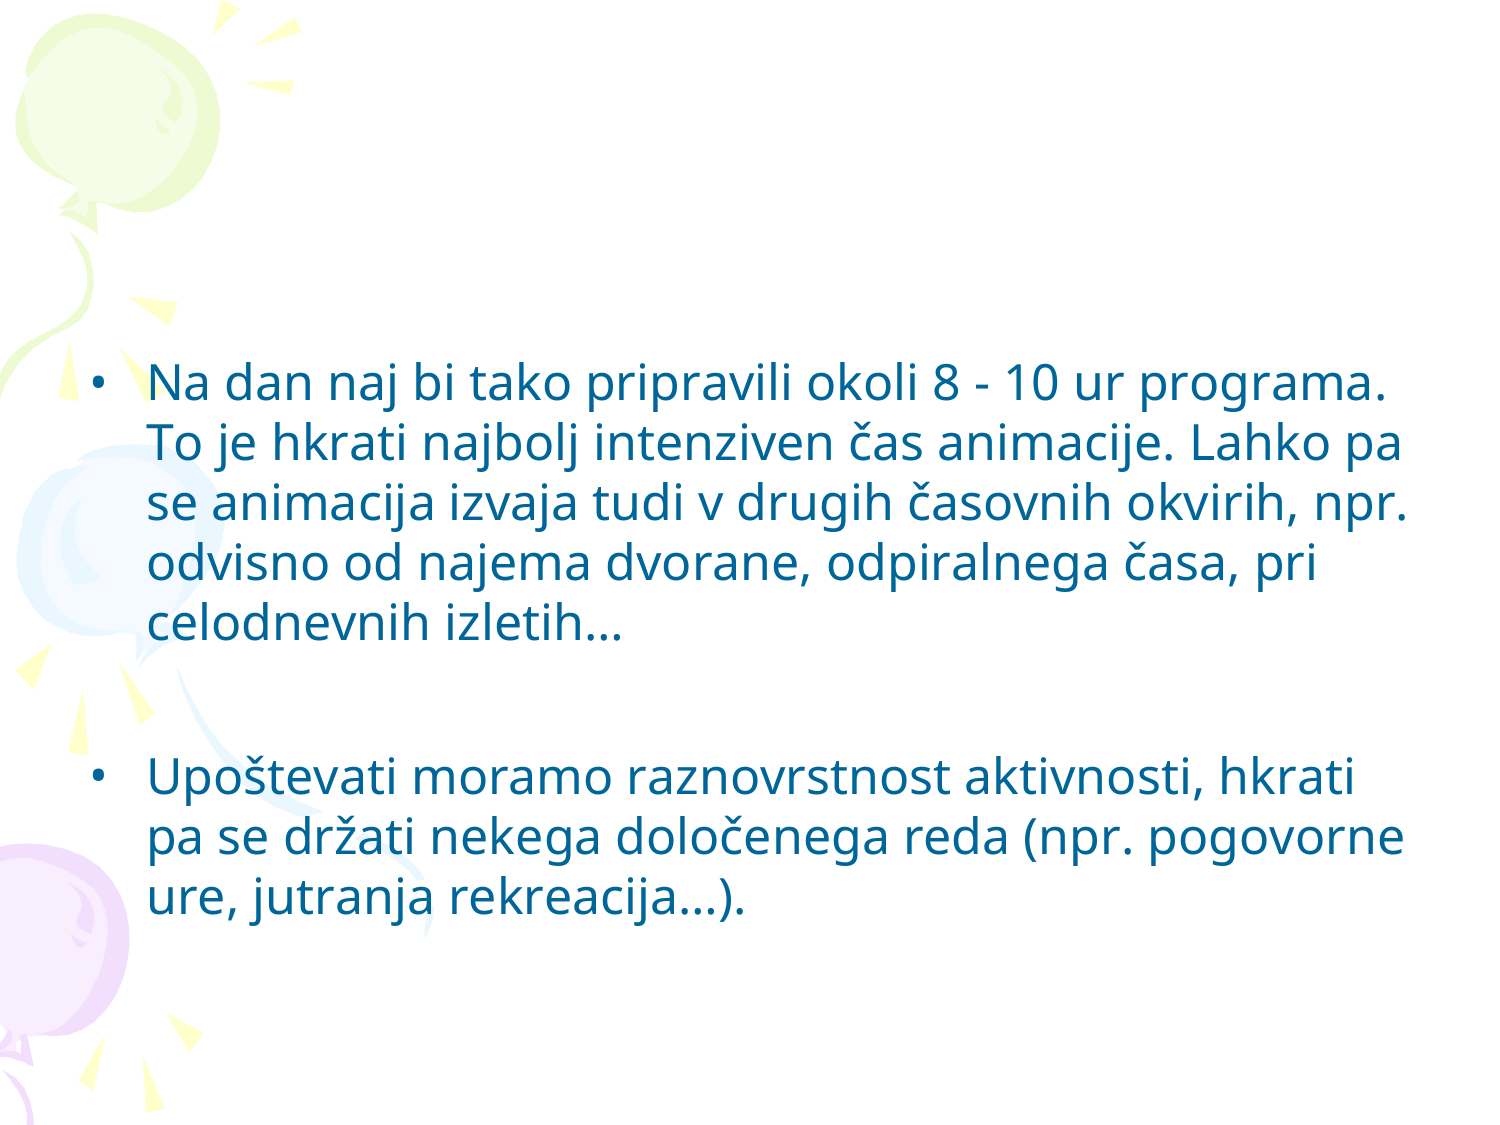

#
Na dan naj bi tako pripravili okoli 8 - 10 ur programa. To je hkrati najbolj intenziven čas animacije. Lahko pa se animacija izvaja tudi v drugih časovnih okvirih, npr. odvisno od najema dvorane, odpiralnega časa, pri celodnevnih izletih…
Upoštevati moramo raznovrstnost aktivnosti, hkrati pa se držati nekega določenega reda (npr. pogovorne ure, jutranja rekreacija…).